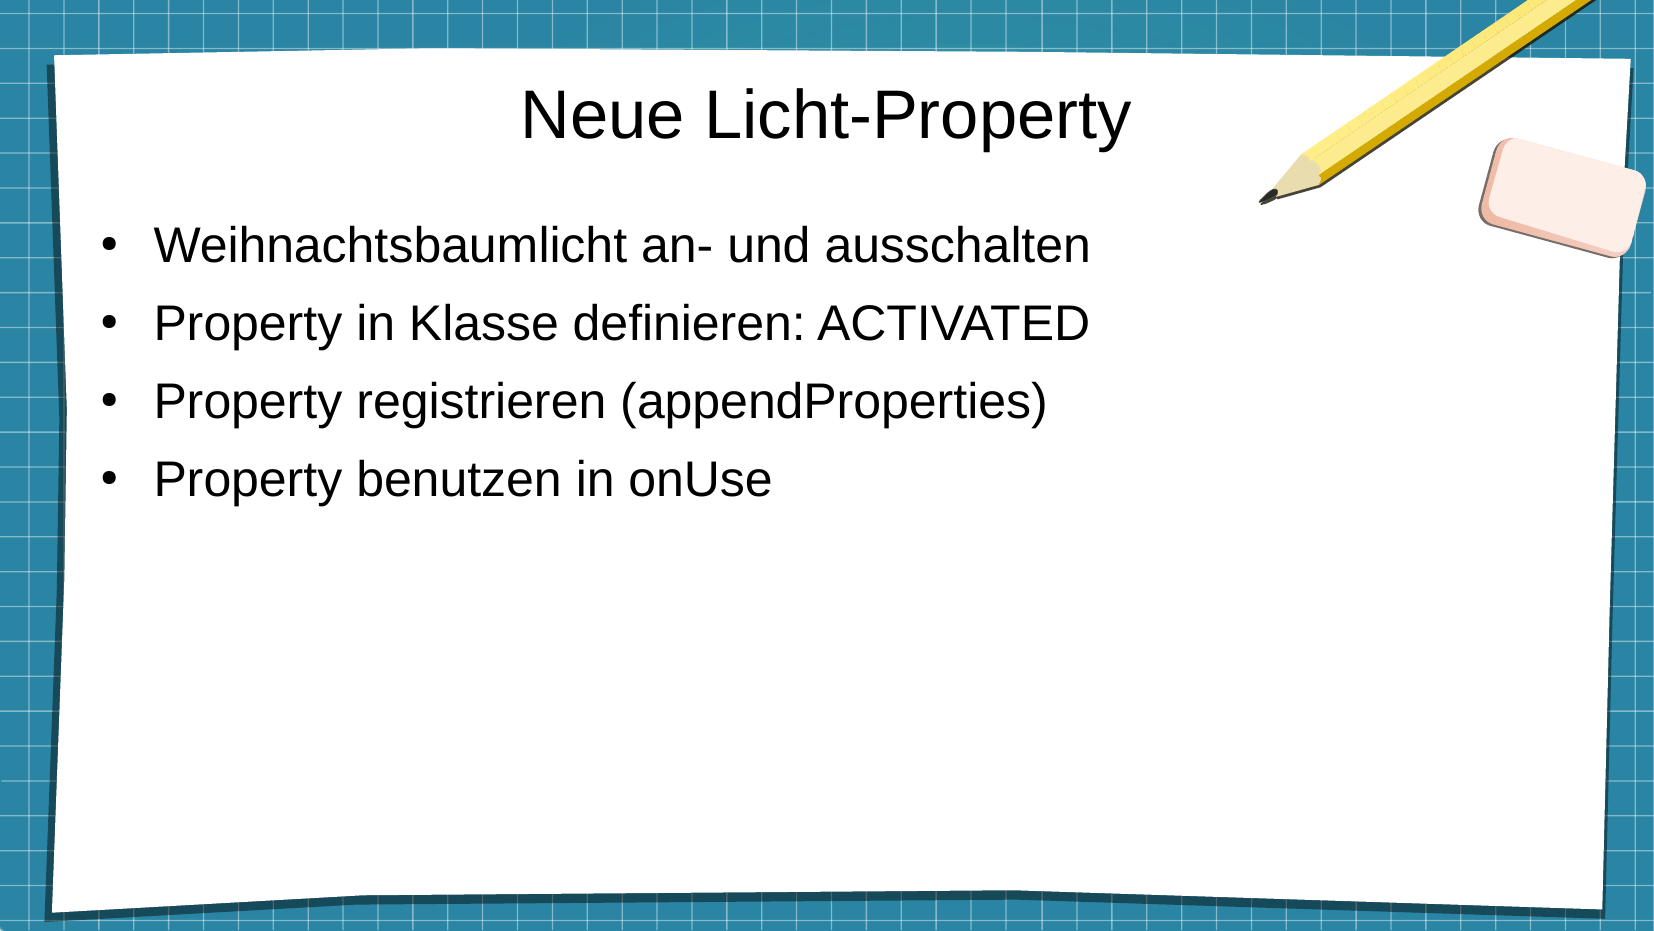

# Neue Licht-Property
Weihnachtsbaumlicht an- und ausschalten
Property in Klasse definieren: ACTIVATED
Property registrieren (appendProperties)
Property benutzen in onUse